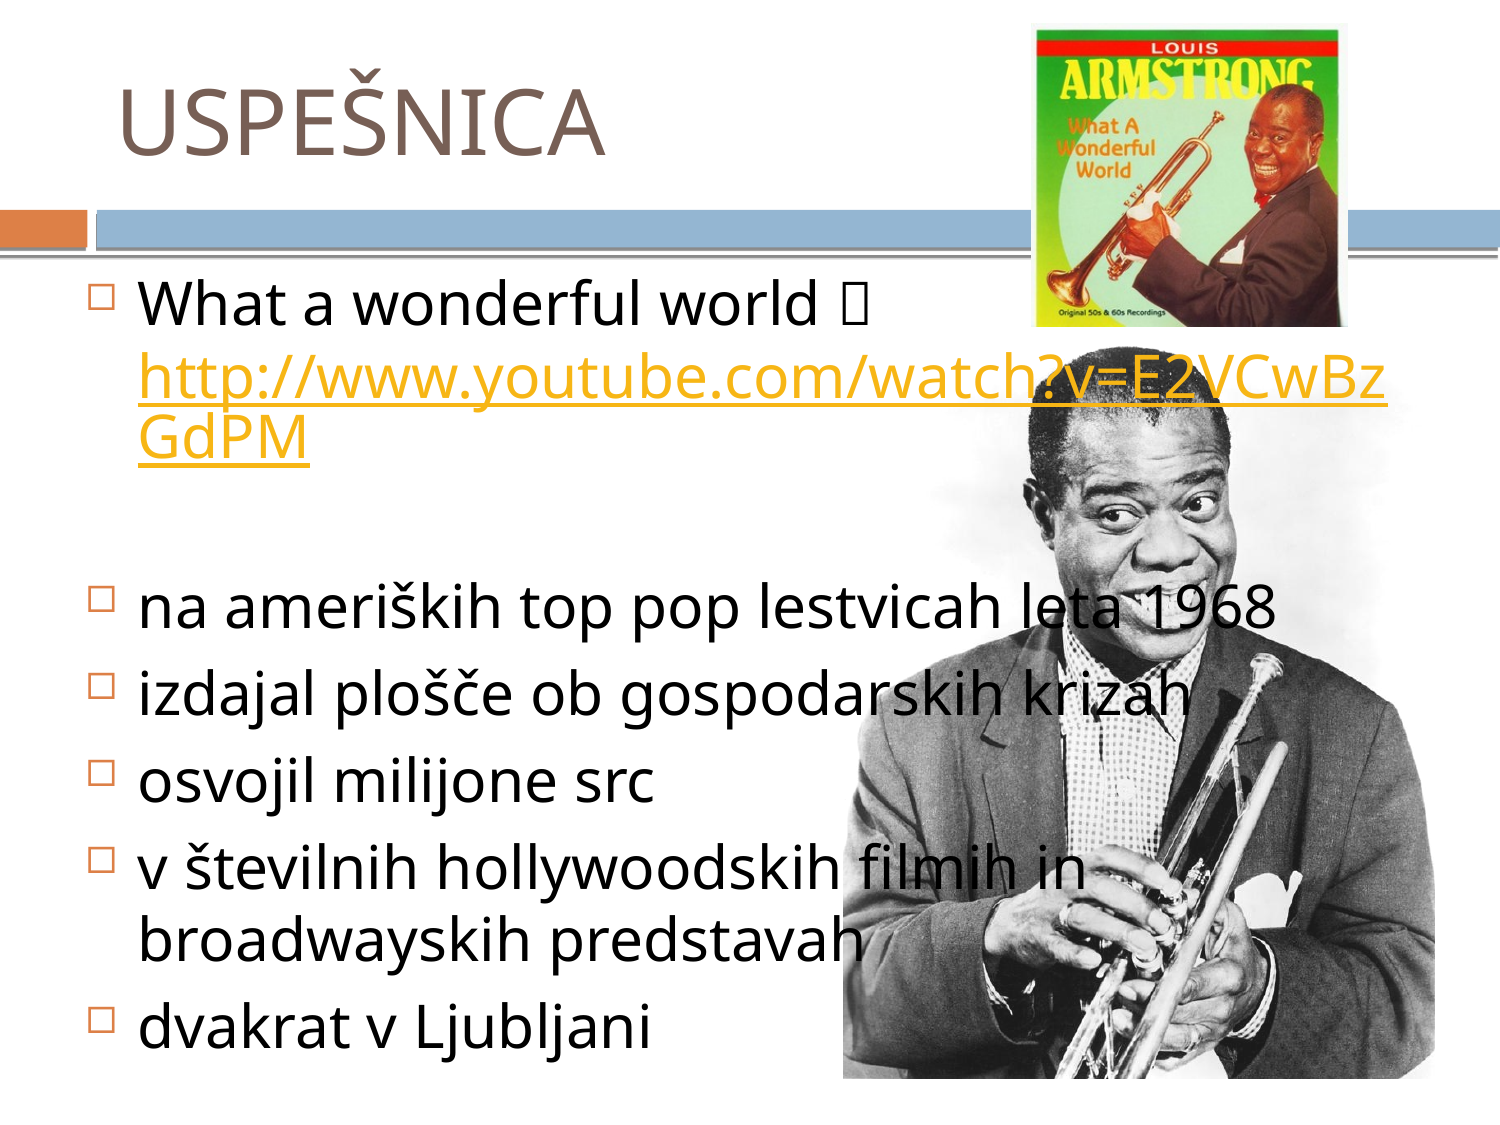

# USPEŠNICA
What a wonderful world  http://www.youtube.com/watch?v=E2VCwBzGdPM
na ameriških top pop lestvicah leta 1968
izdajal plošče ob gospodarskih krizah
osvojil milijone src
v številnih hollywoodskih filmih in broadwayskih predstavah
dvakrat v Ljubljani